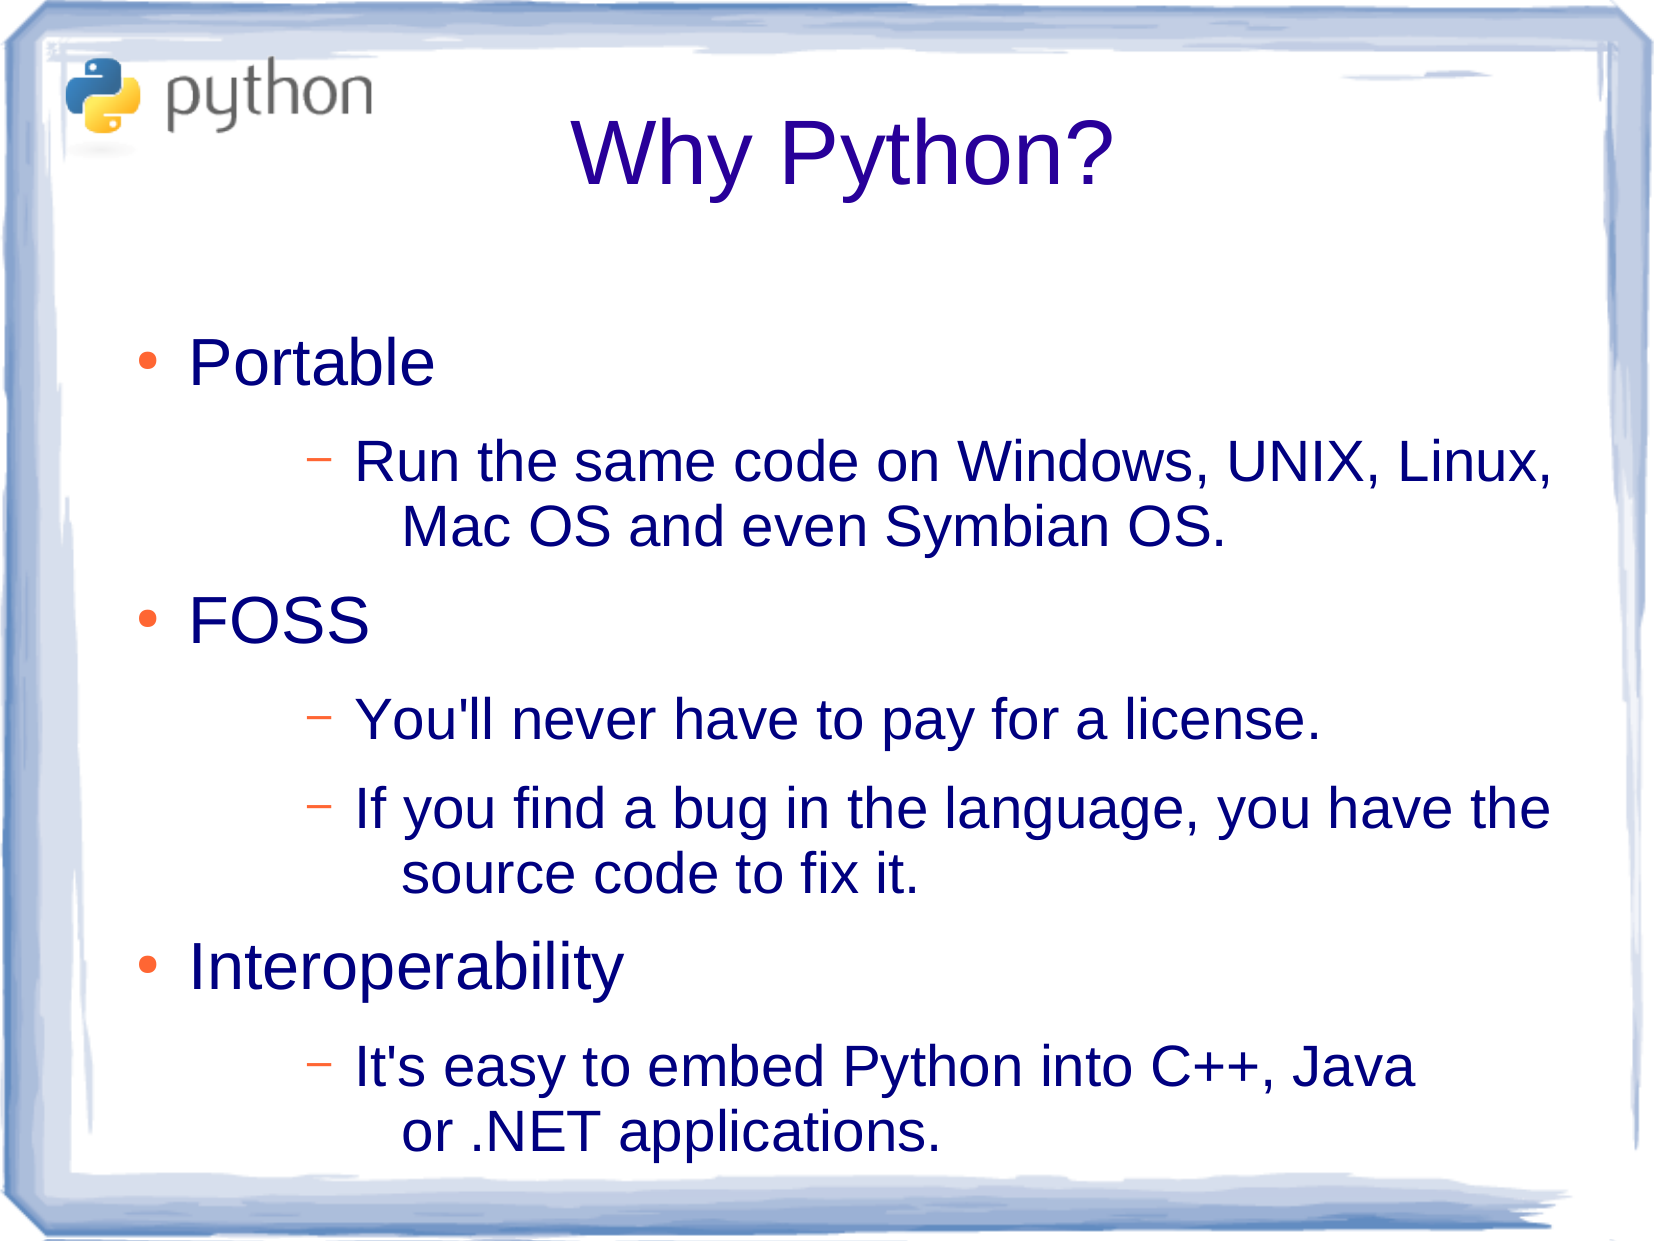

# Why Python?
Portable
Run the same code on Windows, UNIX, Linux, Mac OS and even Symbian OS.
FOSS
You'll never have to pay for a license.
If you find a bug in the language, you have the source code to fix it.
Interoperability
It's easy to embed Python into C++, Java or .NET applications.